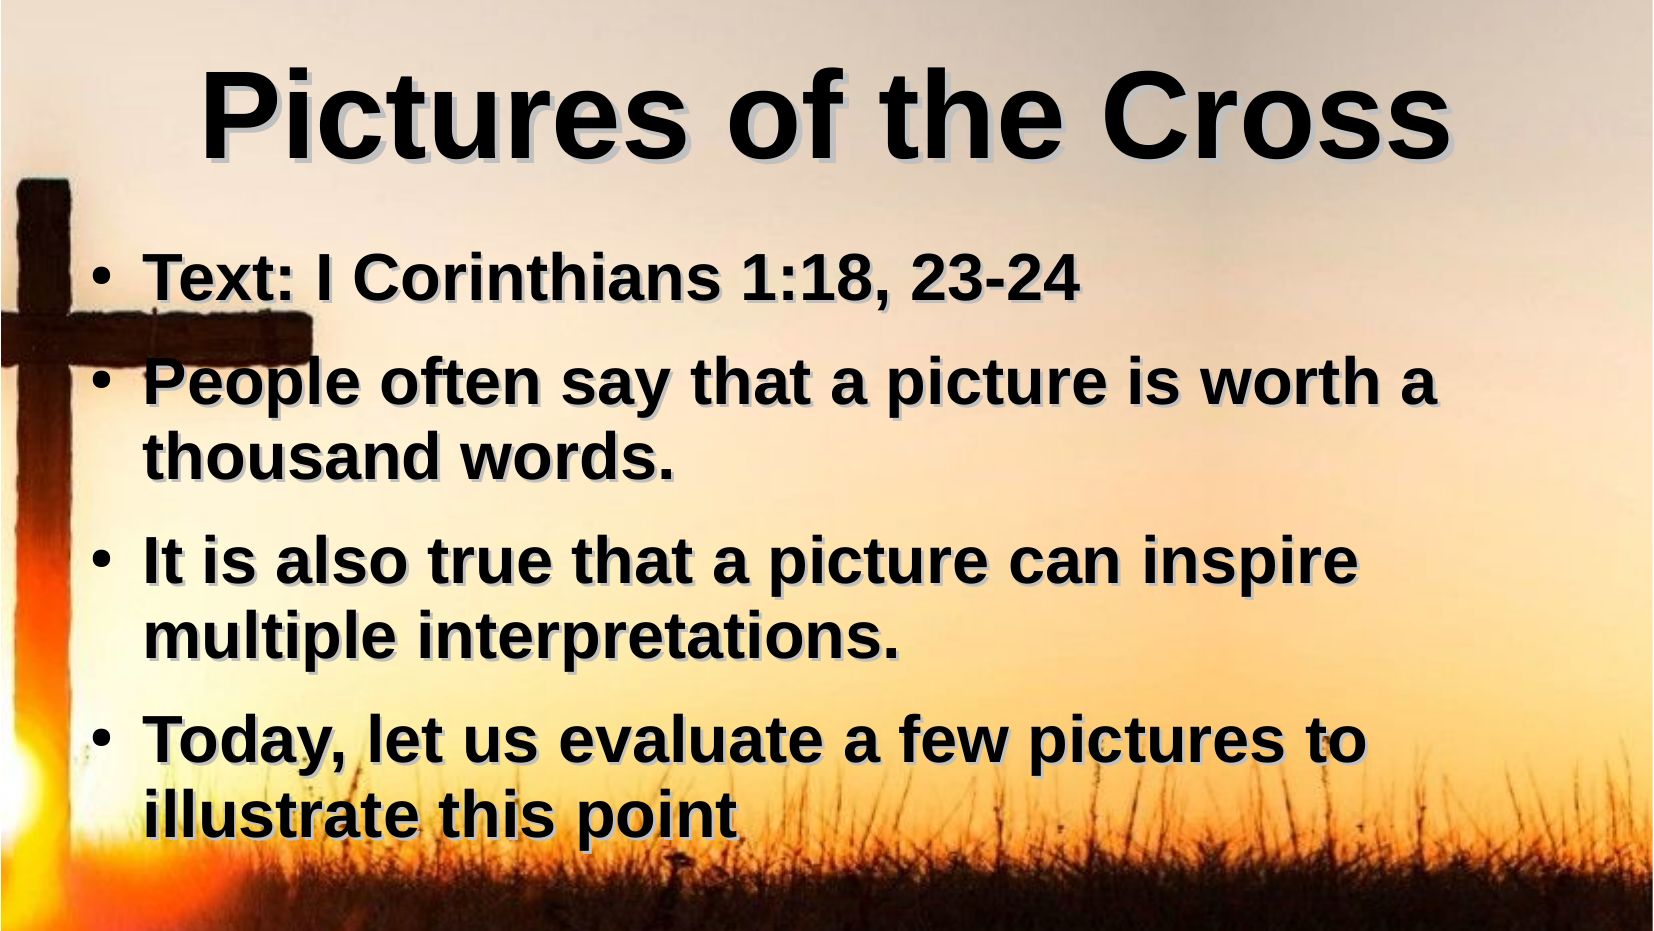

# Pictures of the Cross
Text: I Corinthians 1:18, 23-24
People often say that a picture is worth a thousand words.
It is also true that a picture can inspire multiple interpretations.
Today, let us evaluate a few pictures to illustrate this point